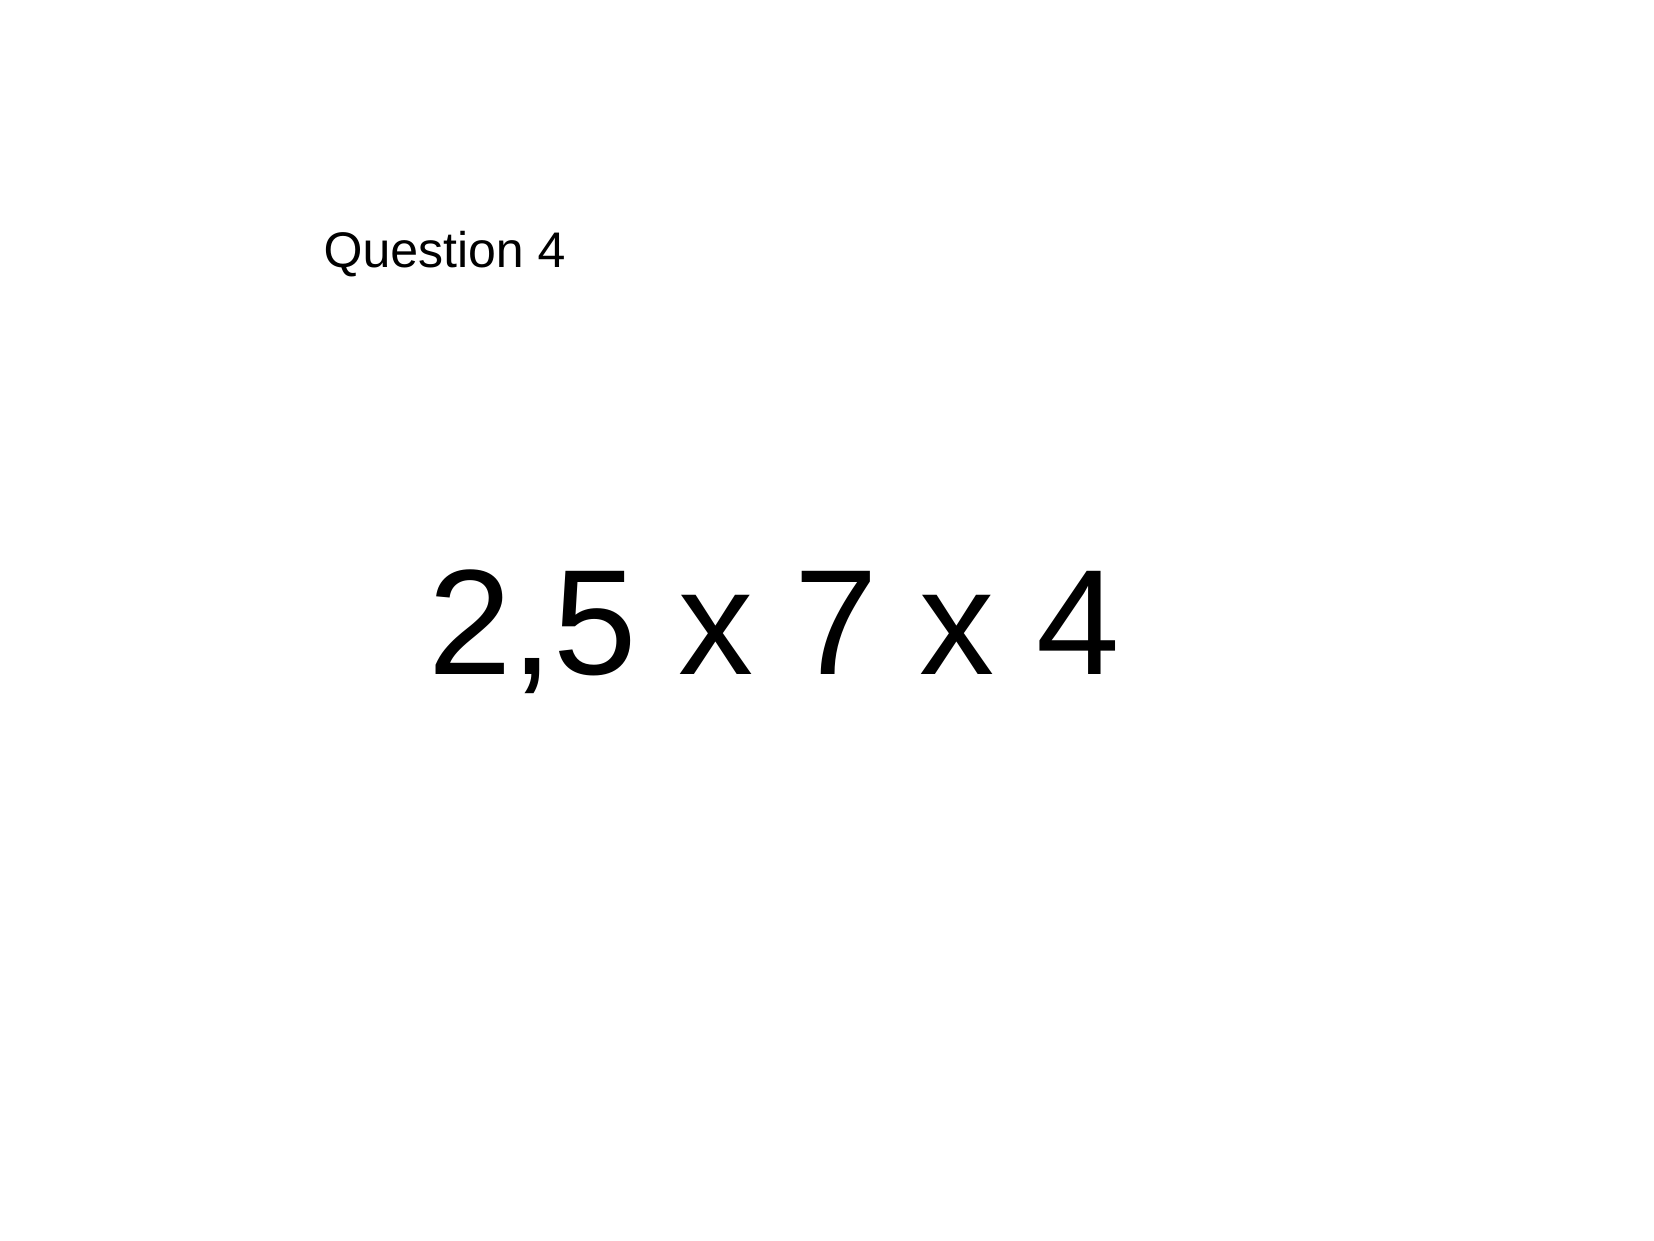

Question 4
2,5 x 7 x 4